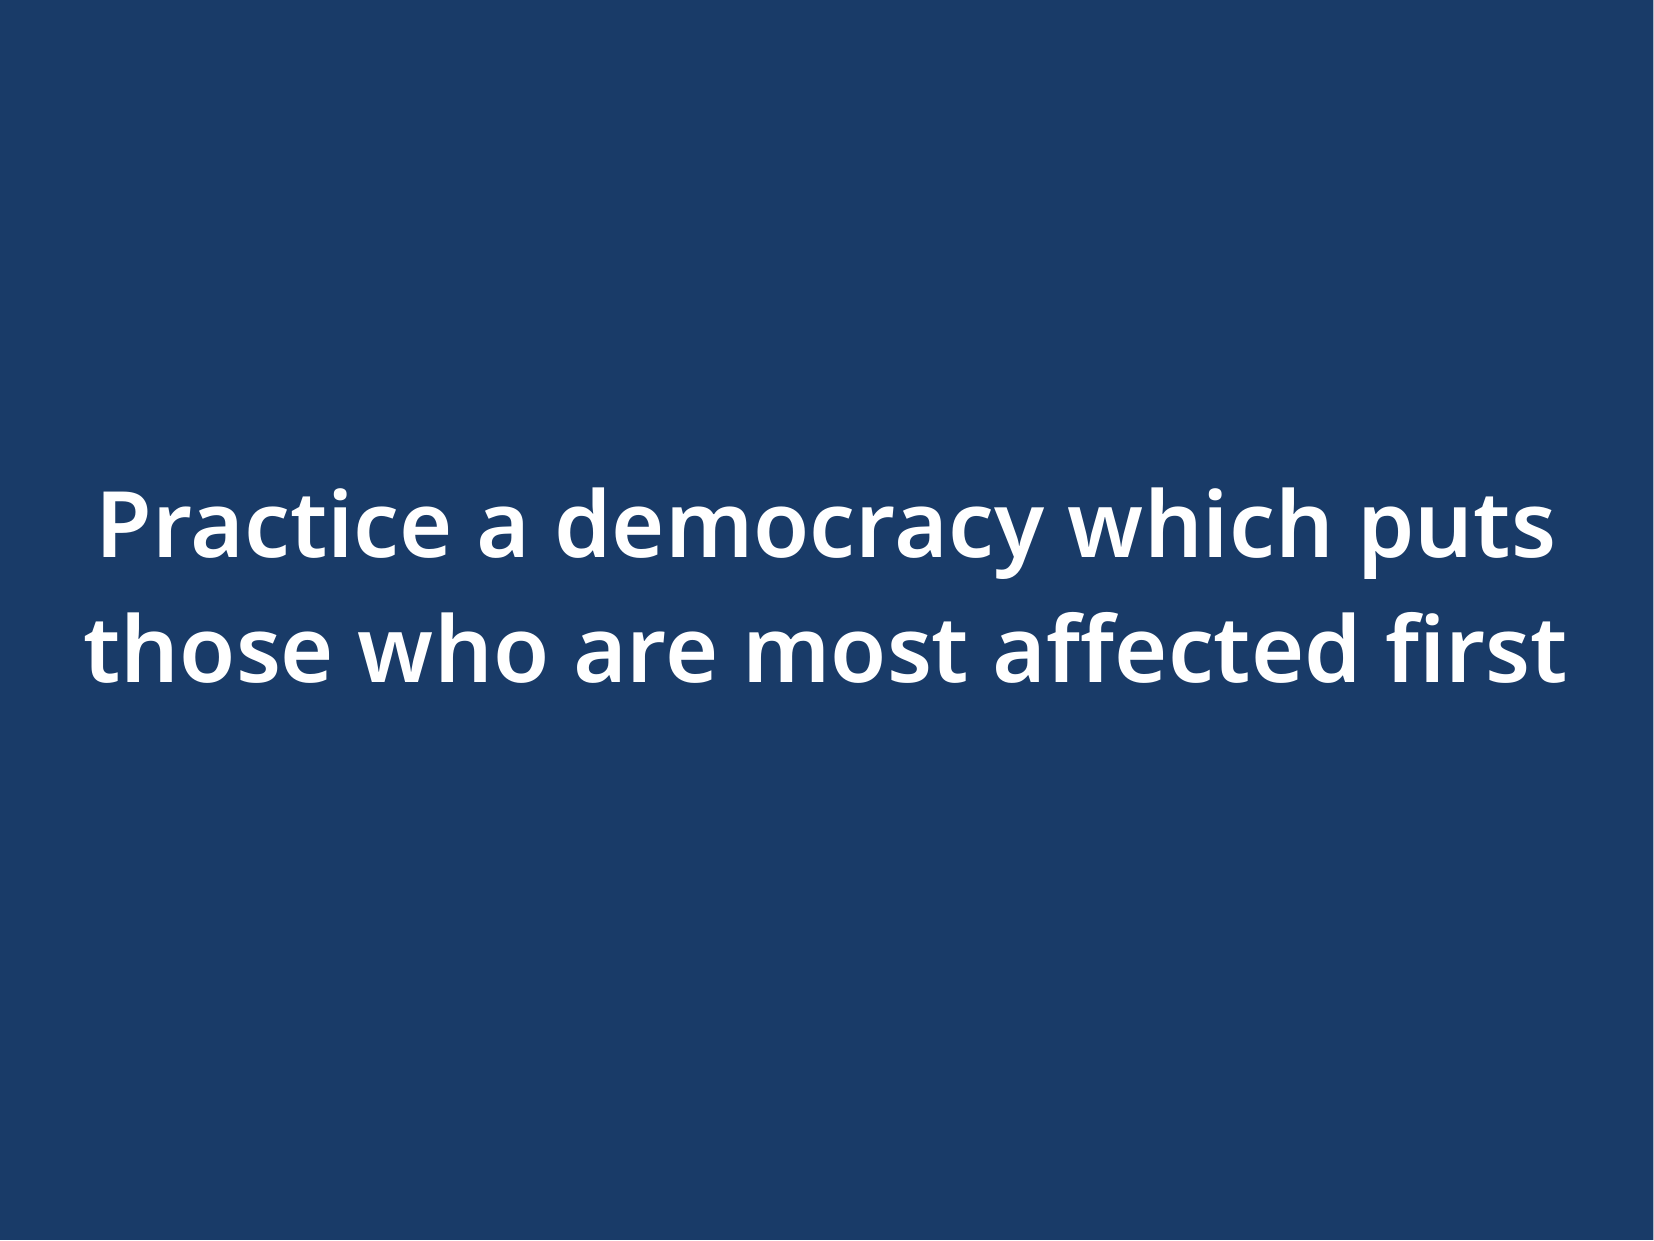

# Practice a democracy which puts those who are most affected first